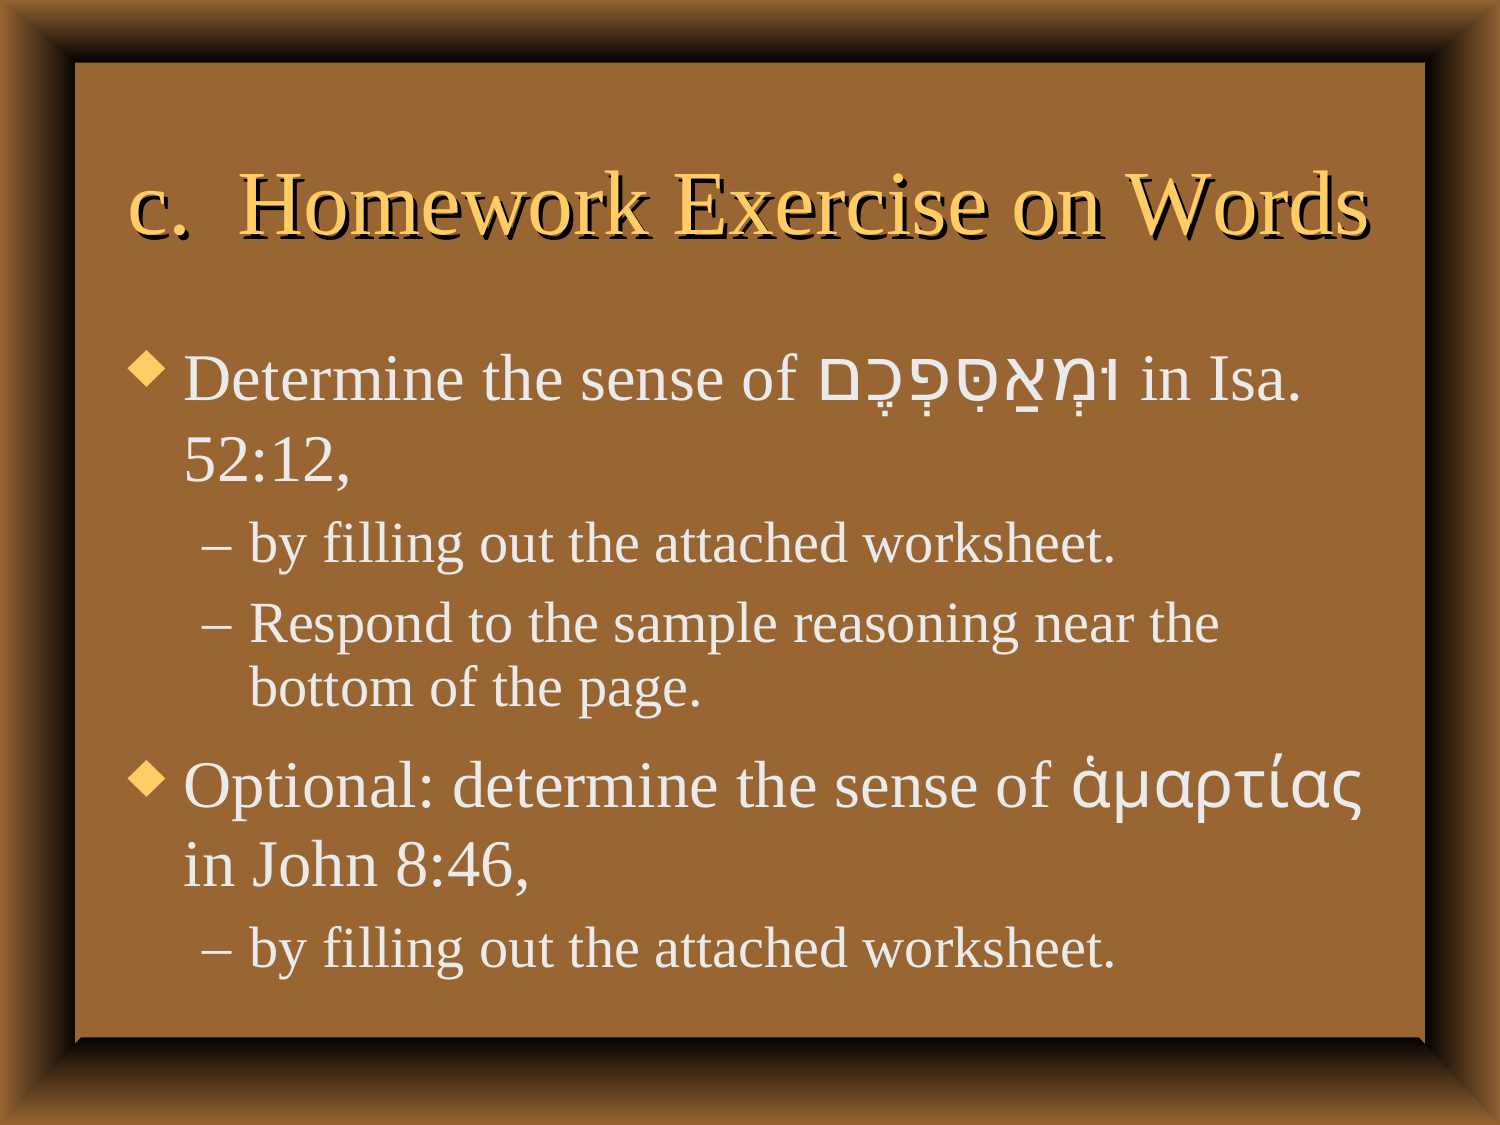

# c. Homework Exercise on Words
Determine the sense of וּמְאַסִּפְכֶם in Isa. 52:12,
by filling out the attached worksheet.
Respond to the sample reasoning near the bottom of the page.
Optional: determine the sense of ἁμαρτίας in John 8:46,
by filling out the attached worksheet.